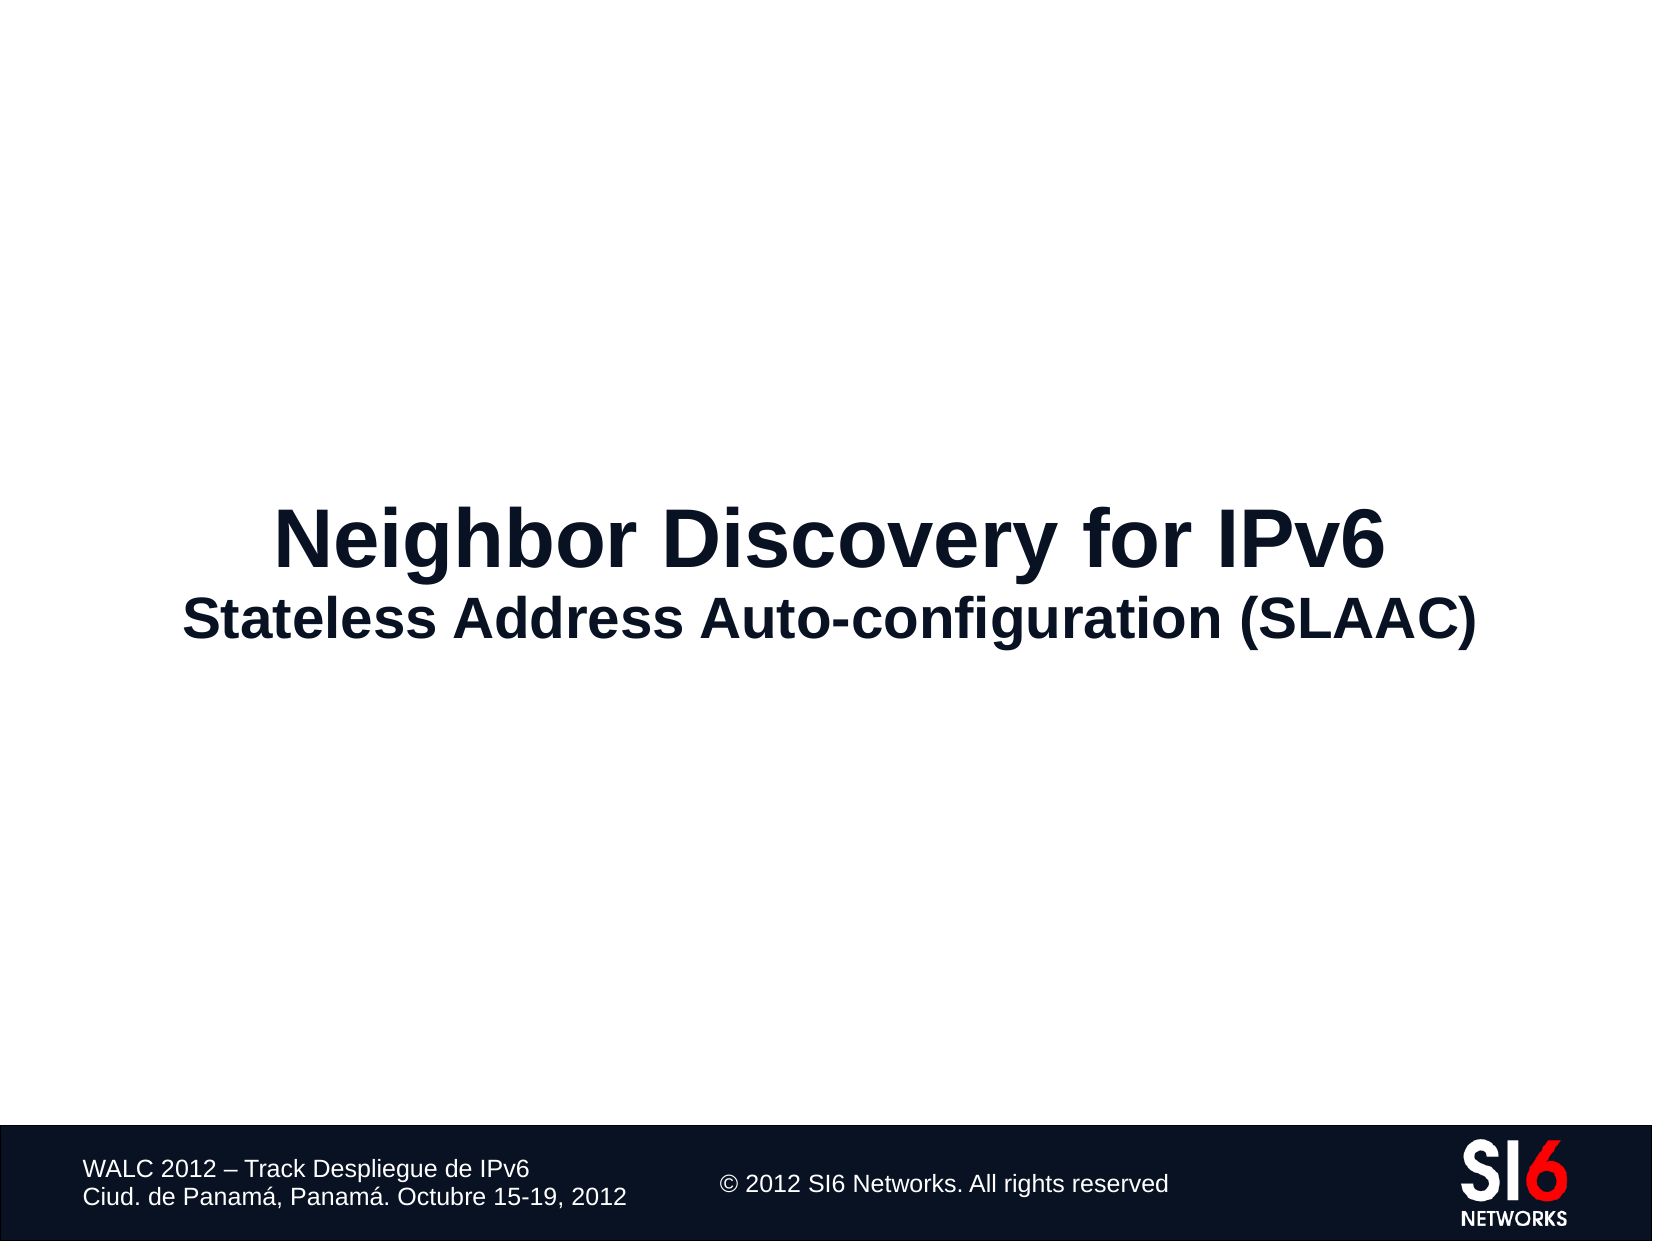

# Neighbor Discovery for IPv6 Stateless Address Auto-configuration (SLAAC)
68